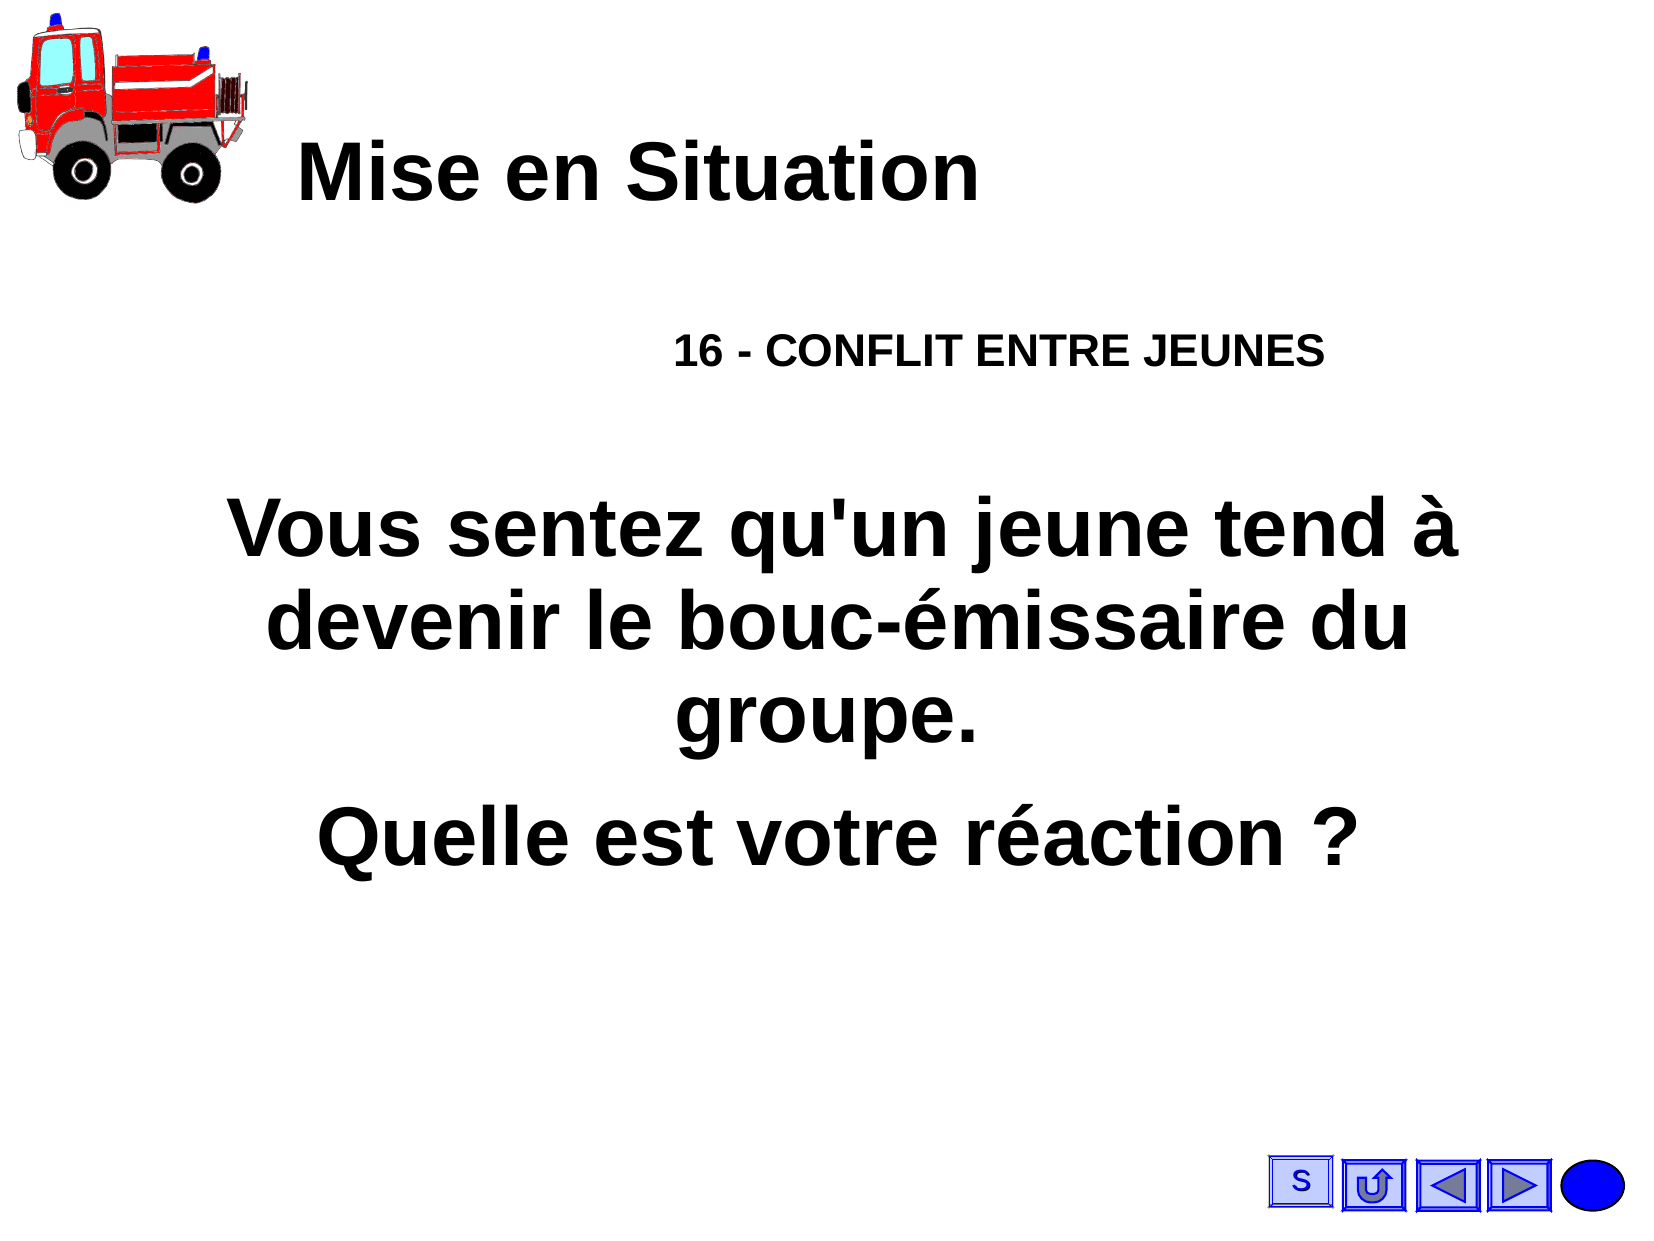

Mise en Situation
16 - CONFLIT ENTRE JEUNES
# Vous sentez qu'un jeune tend à devenir le bouc-émissaire du groupe.
Quelle est votre réaction ?